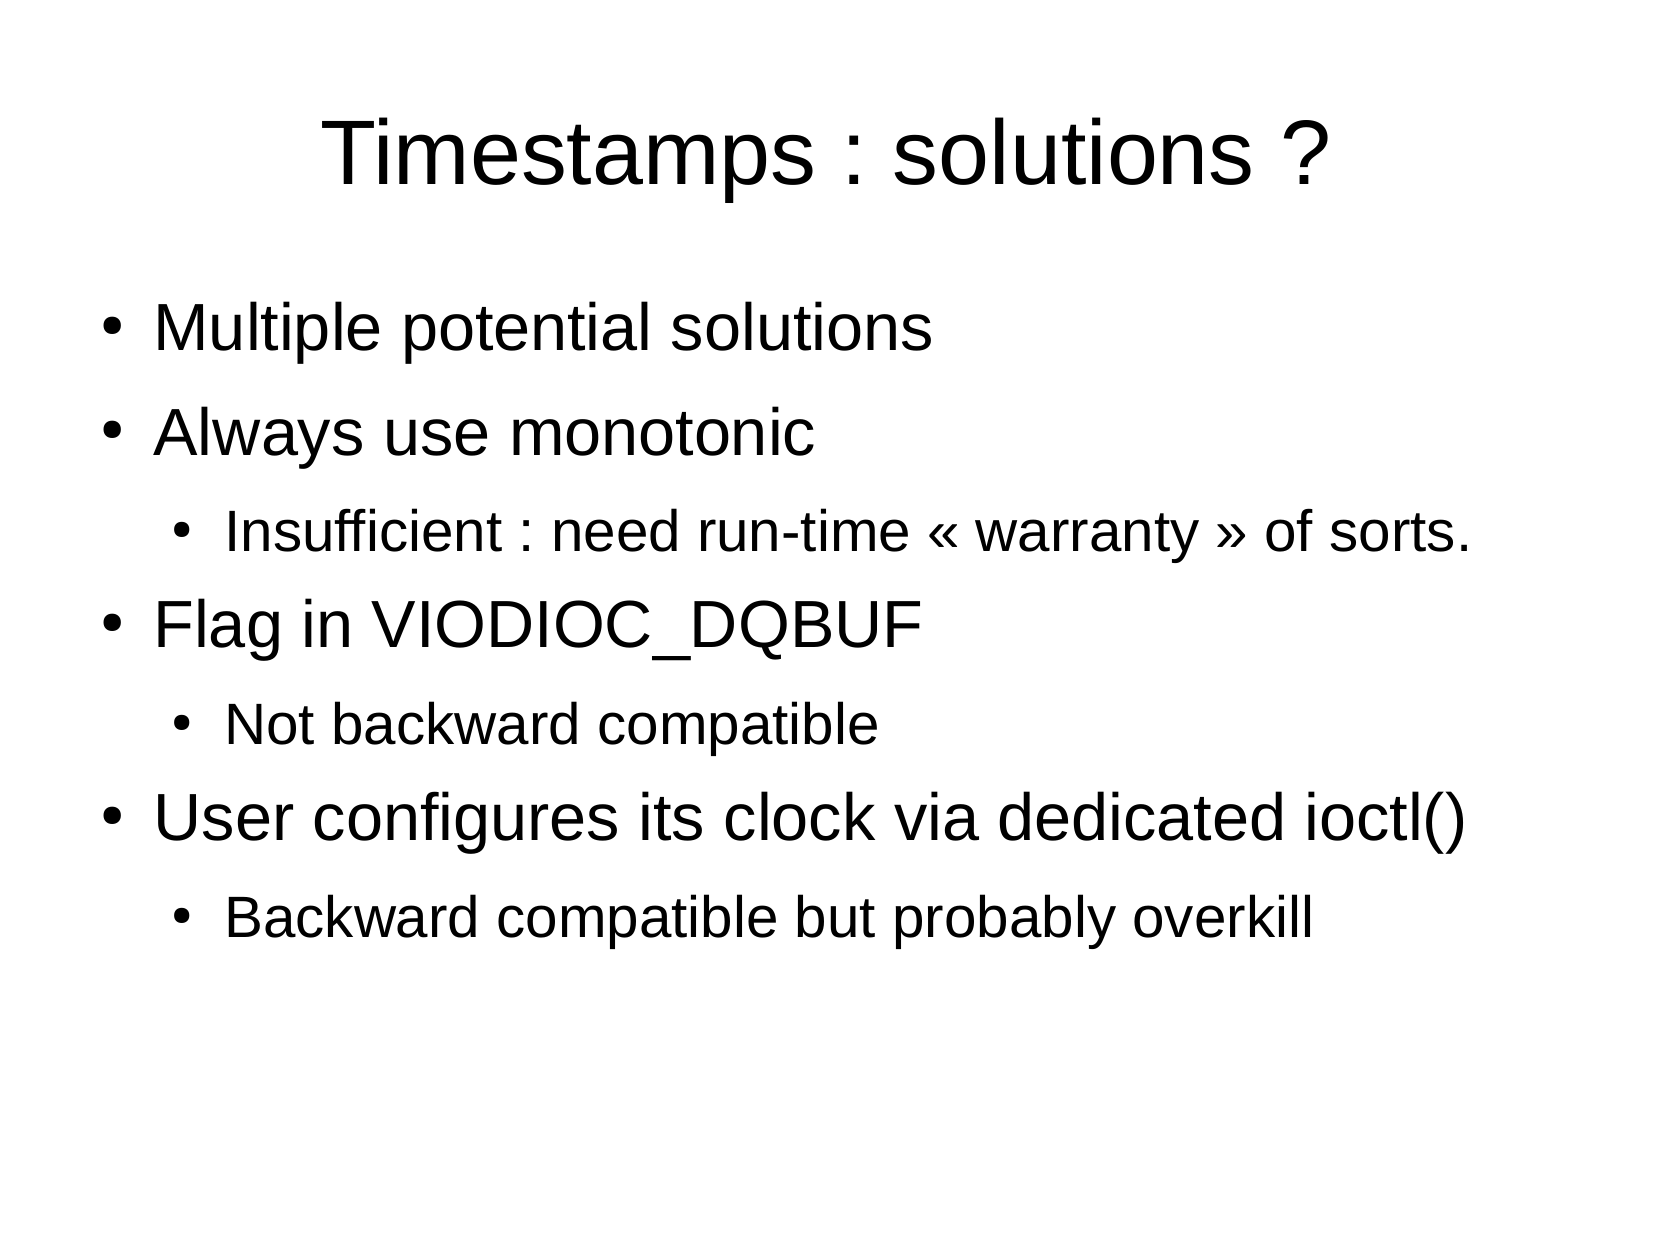

# Timestamps : solutions ?
Multiple potential solutions
Always use monotonic
Insufficient : need run-time « warranty » of sorts.
Flag in VIODIOC_DQBUF
Not backward compatible
User configures its clock via dedicated ioctl()
Backward compatible but probably overkill